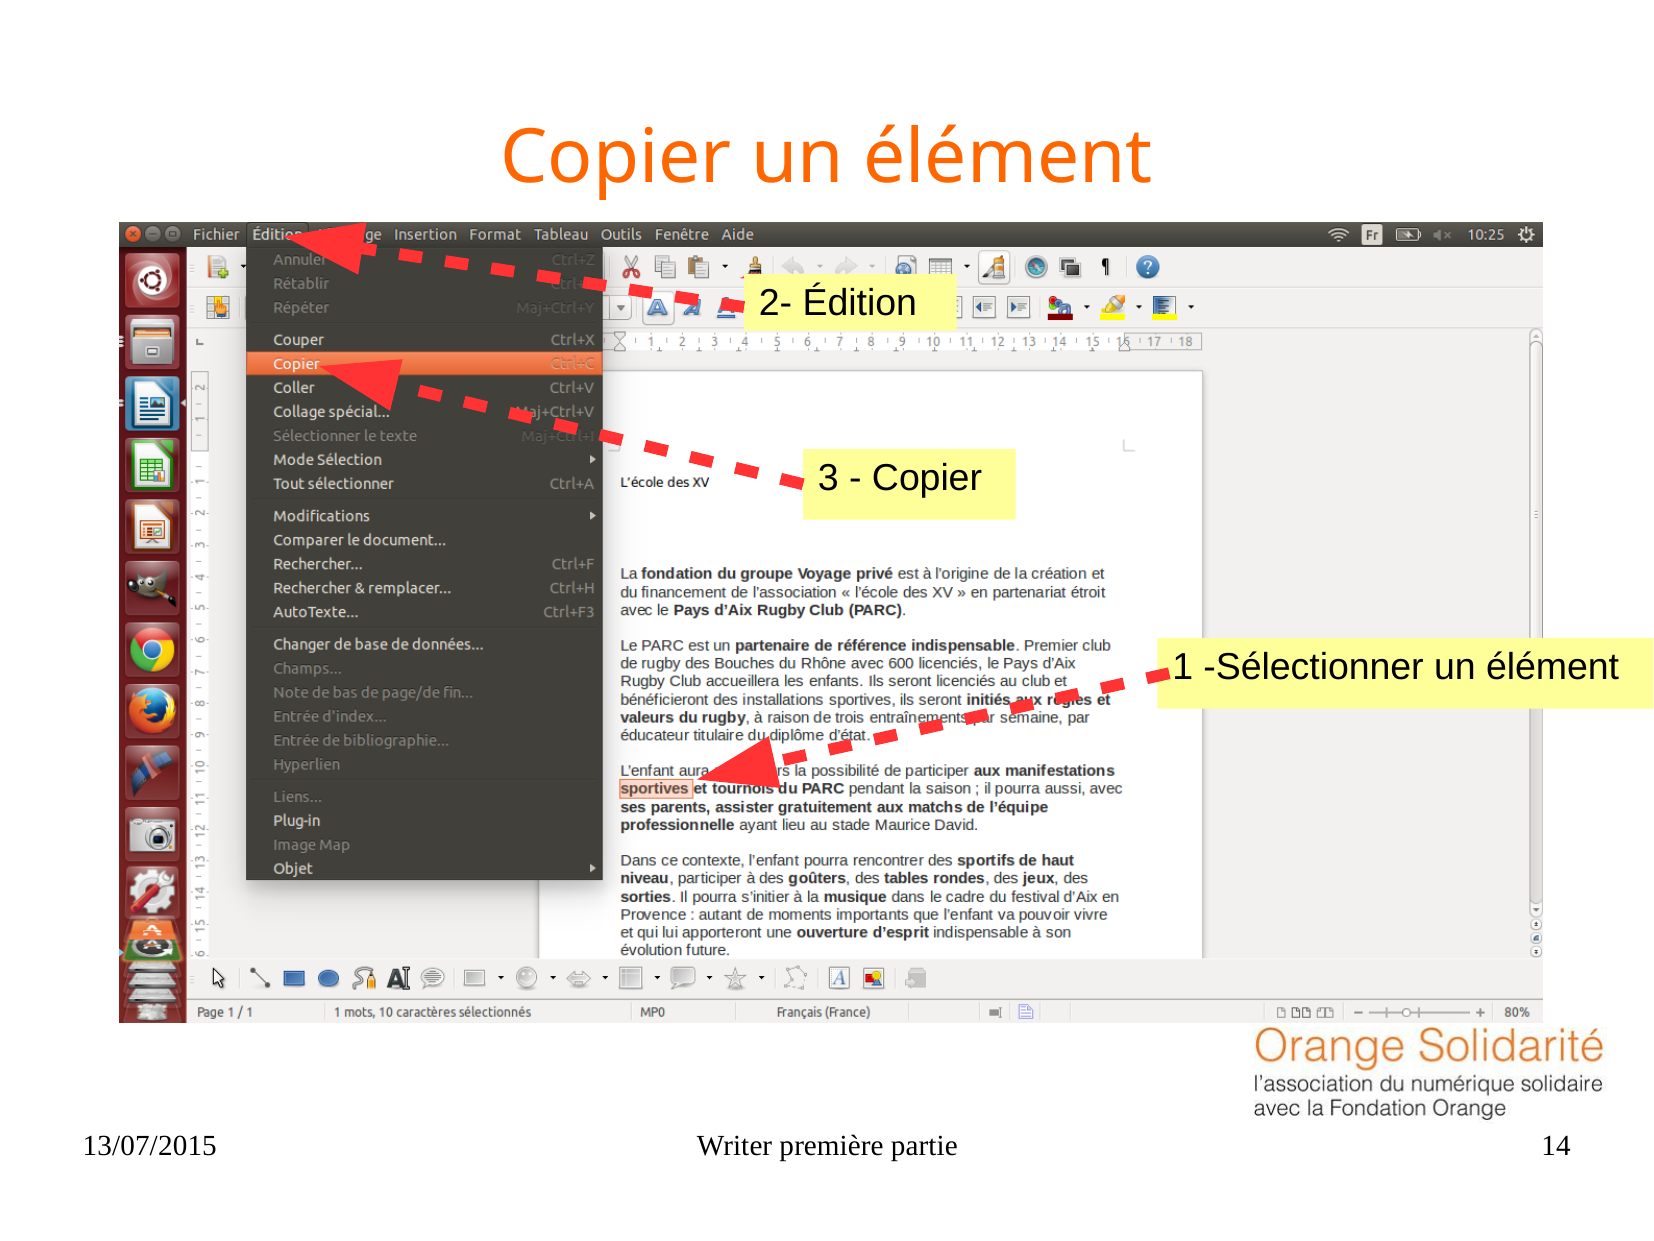

# Copier un élément
2- Édition
3 - Copier
1 -Sélectionner un élément
13/07/2015
Writer première partie
14